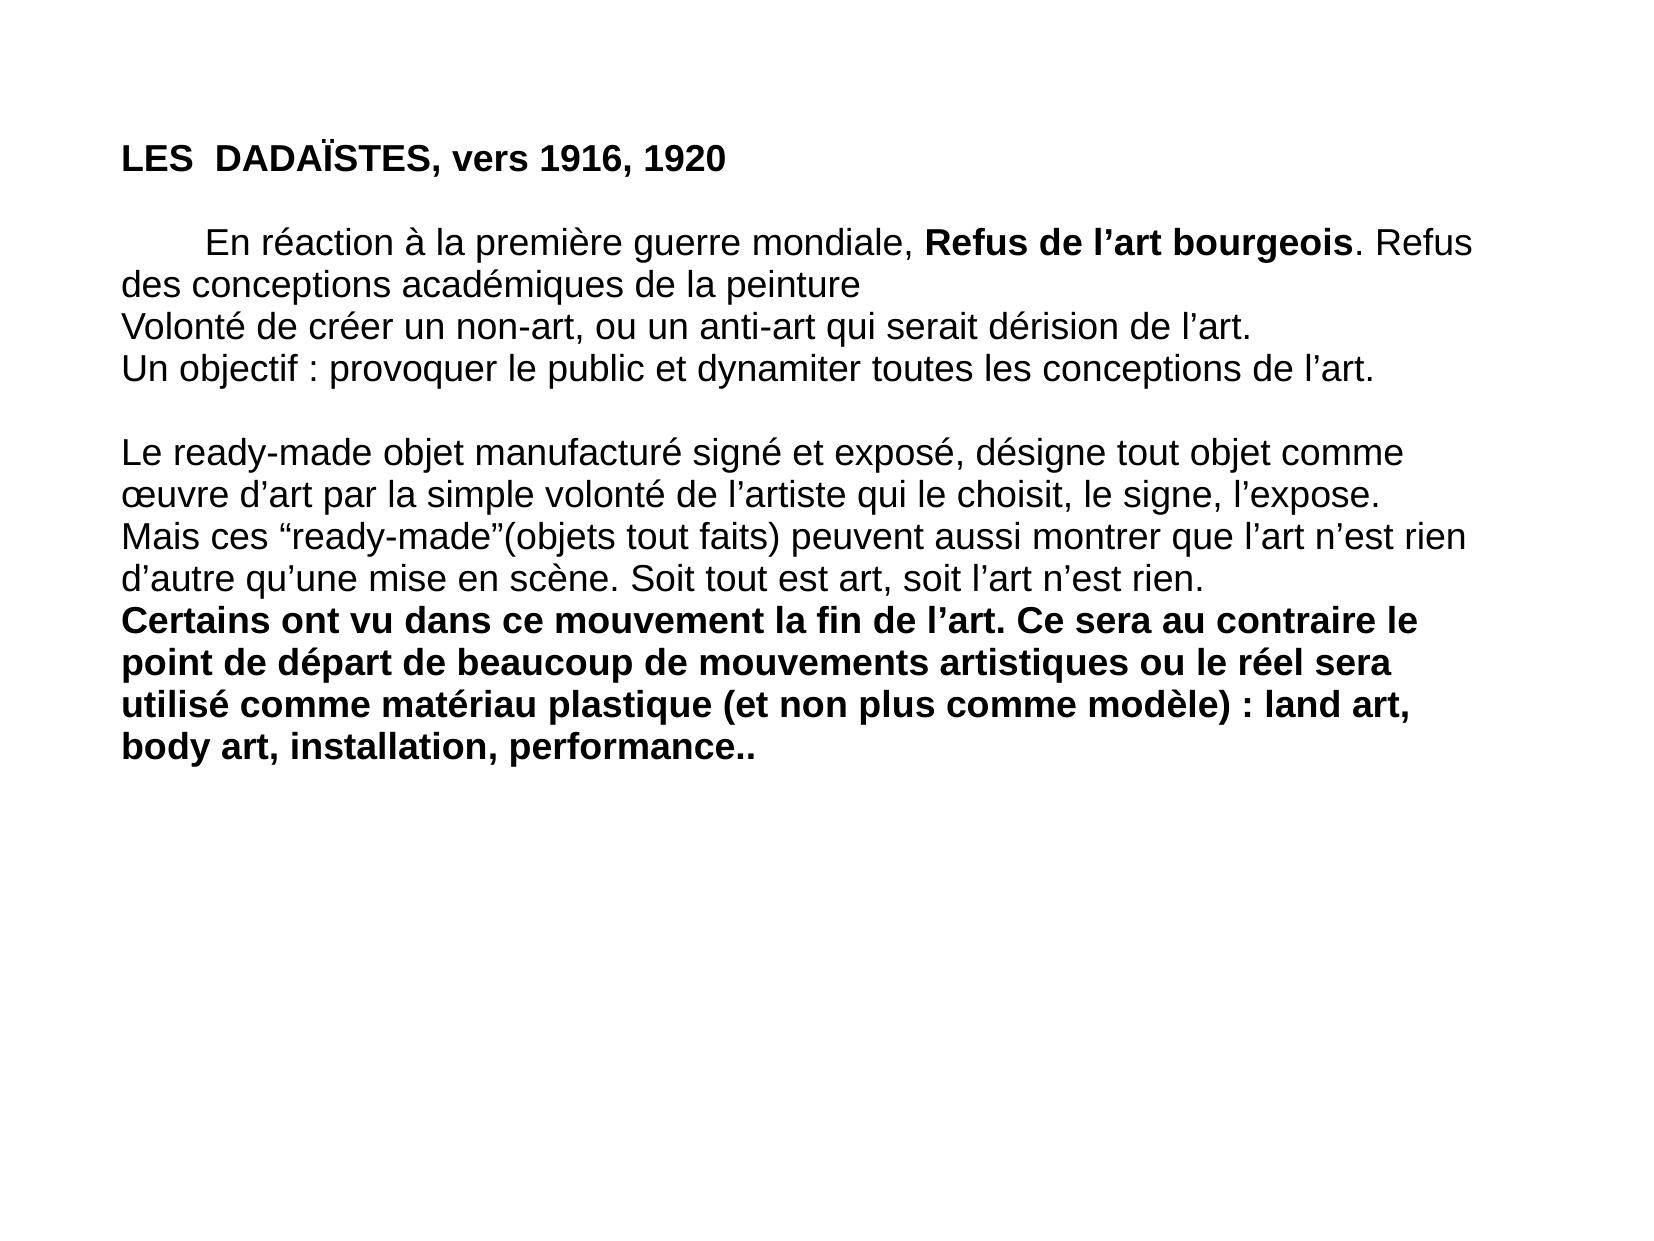

LES DADAÏSTES, vers 1916, 1920
 En réaction à la première guerre mondiale, Refus de l’art bourgeois. Refus des conceptions académiques de la peinture
Volonté de créer un non-art, ou un anti-art qui serait dérision de l’art.
Un objectif : provoquer le public et dynamiter toutes les conceptions de l’art.
Le ready-made objet manufacturé signé et exposé, désigne tout objet comme œuvre d’art par la simple volonté de l’artiste qui le choisit, le signe, l’expose.
Mais ces “ready-made”(objets tout faits) peuvent aussi montrer que l’art n’est rien d’autre qu’une mise en scène. Soit tout est art, soit l’art n’est rien.
Certains ont vu dans ce mouvement la fin de l’art. Ce sera au contraire le point de départ de beaucoup de mouvements artistiques ou le réel sera utilisé comme matériau plastique (et non plus comme modèle) : land art, body art, installation, performance..